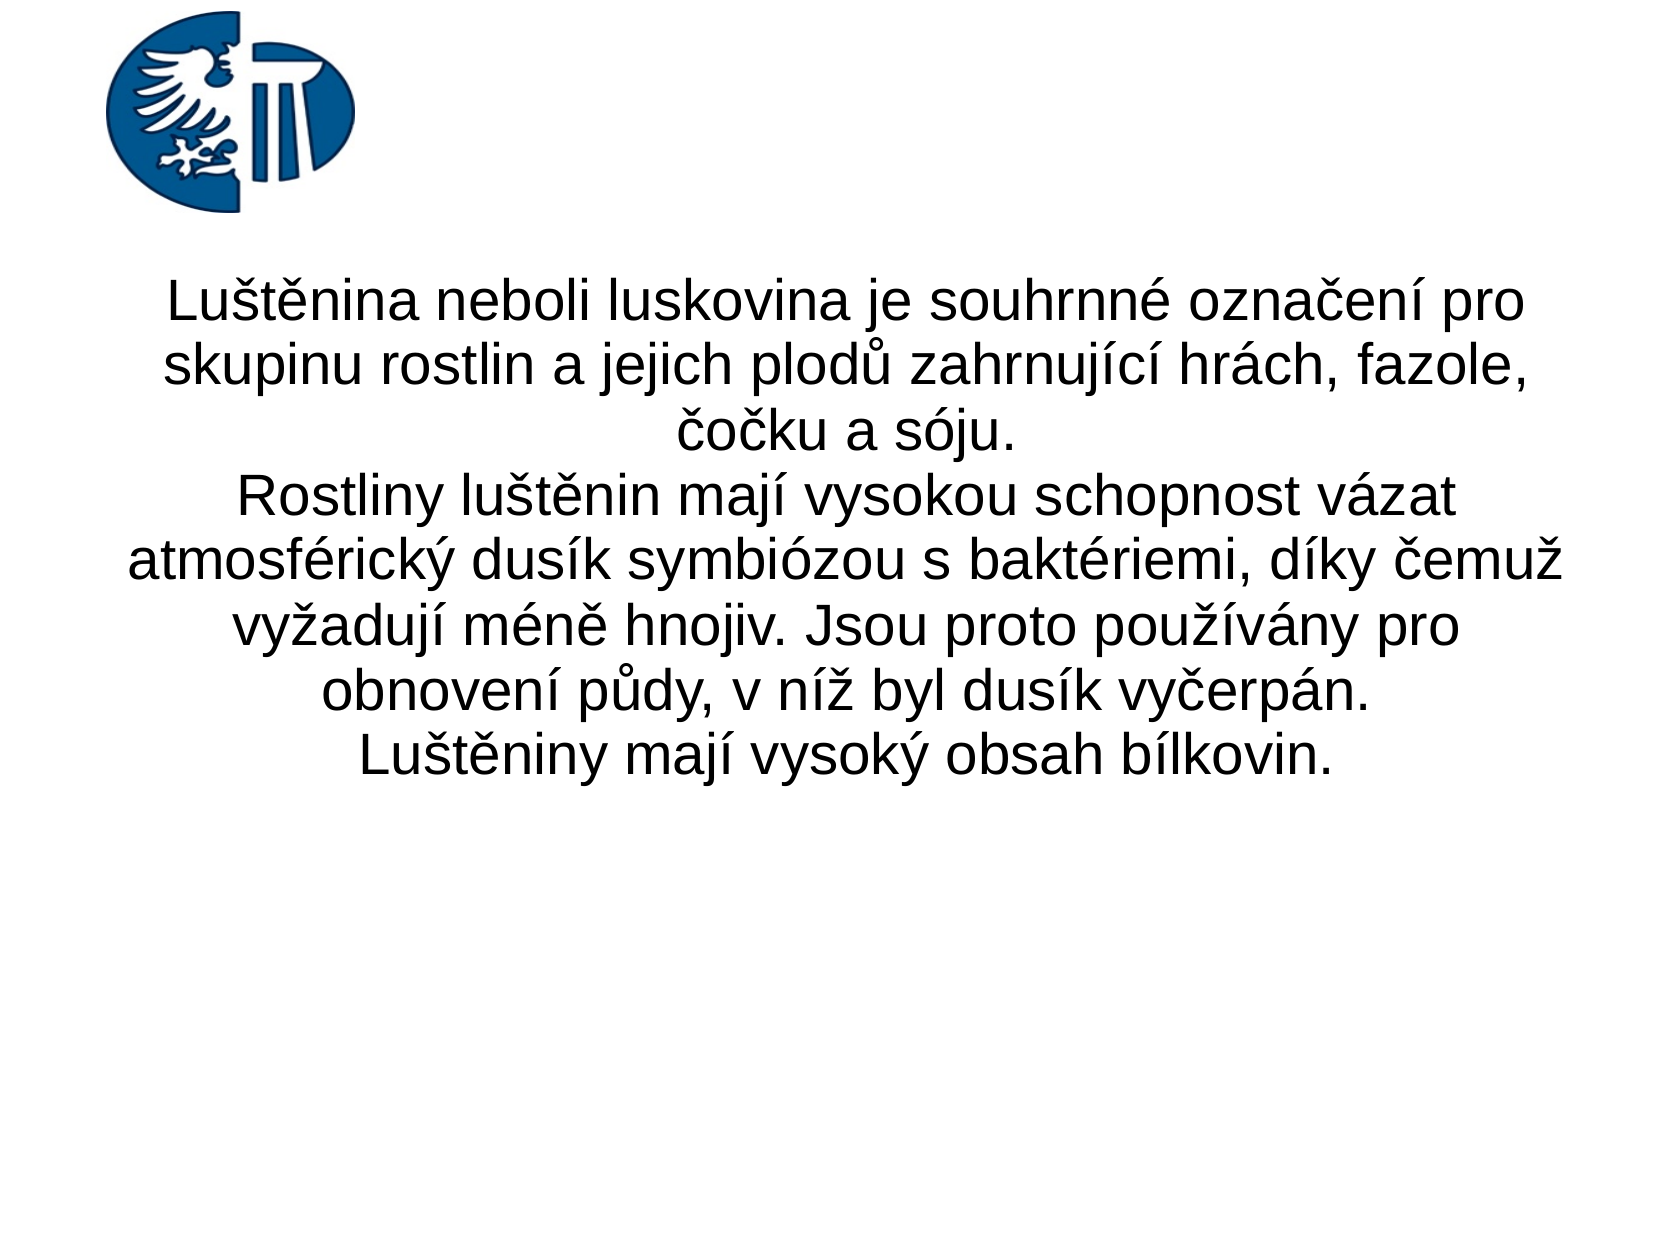

Luštěnina neboli luskovina je souhrnné označení pro skupinu rostlin a jejich plodů zahrnující hrách, fazole, čočku a sóju.
Rostliny luštěnin mají vysokou schopnost vázat atmosférický dusík symbiózou s baktériemi, díky čemuž vyžadují méně hnojiv. Jsou proto používány pro obnovení půdy, v níž byl dusík vyčerpán.
Luštěniny mají vysoký obsah bílkovin.